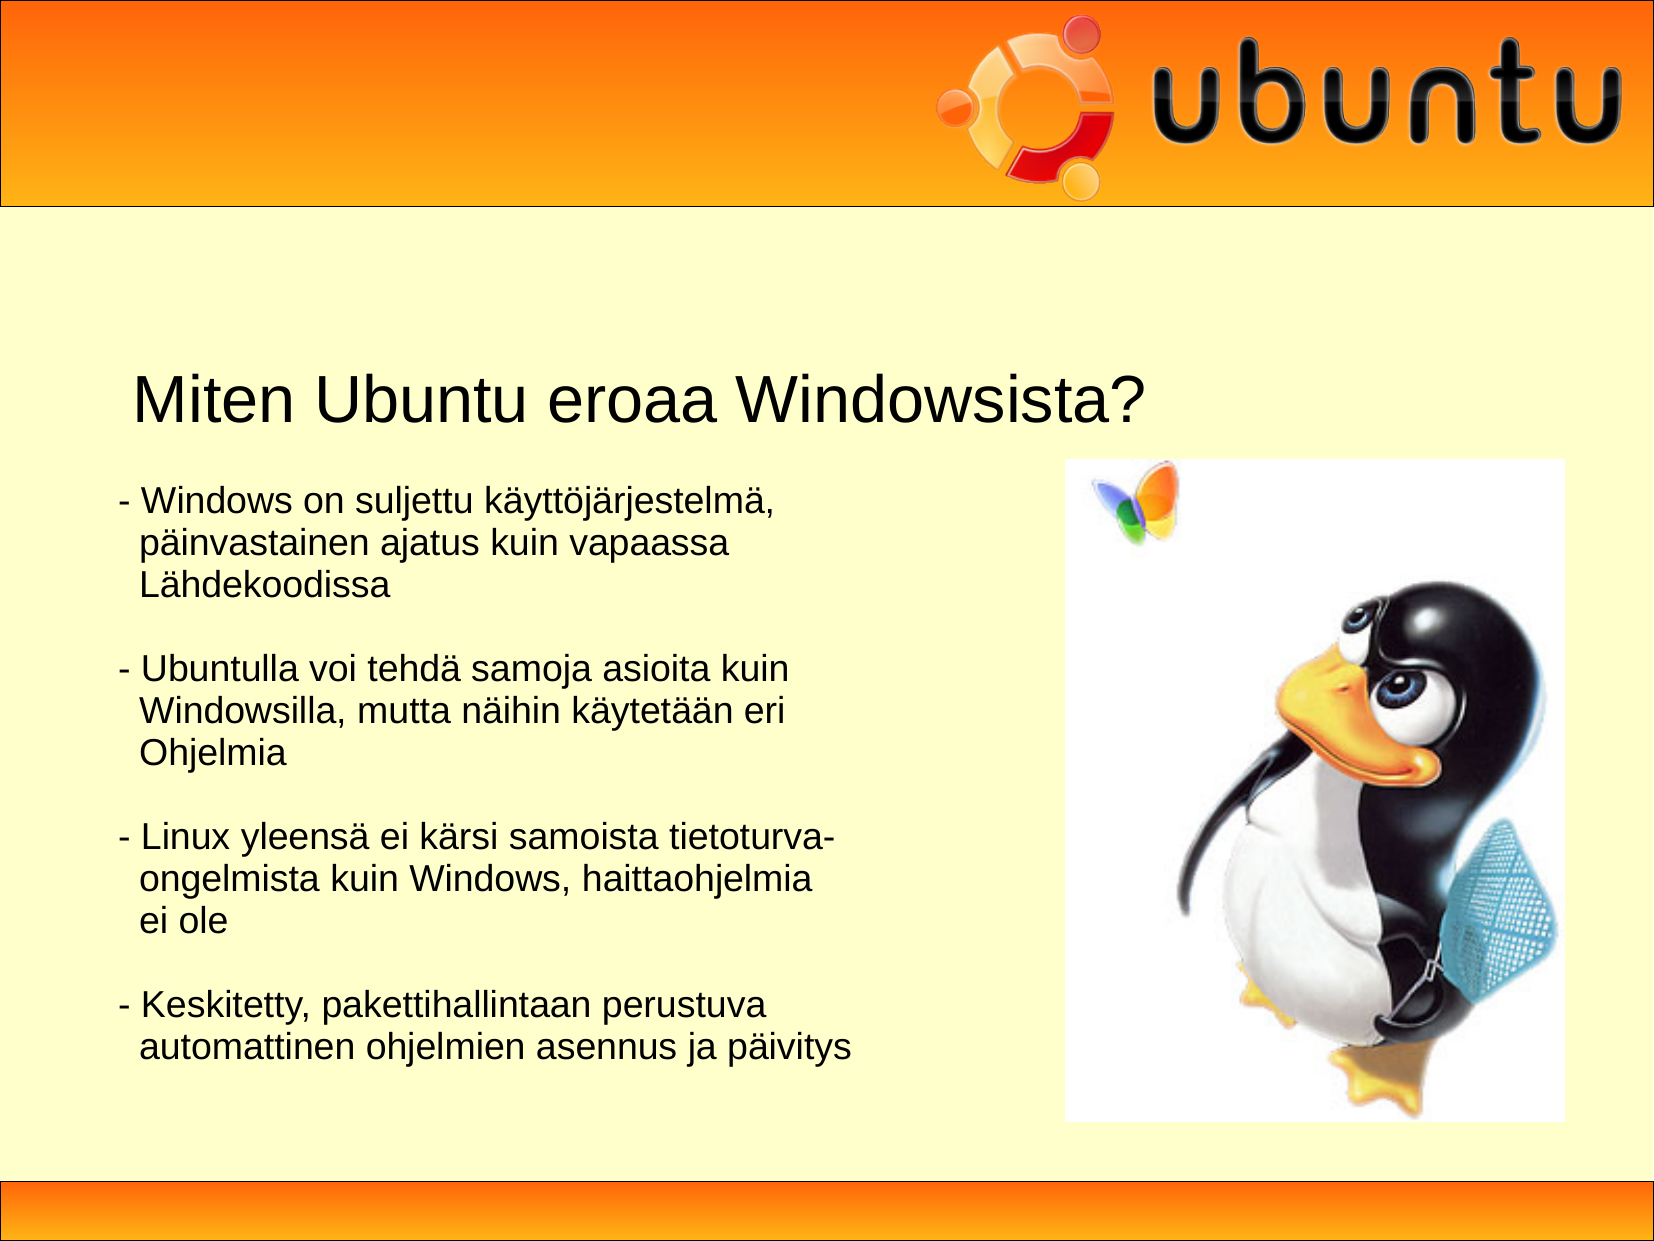

Miten Ubuntu eroaa Windowsista?
	- Windows on suljettu käyttöjärjestelmä,
	 päinvastainen ajatus kuin vapaassa
	 Lähdekoodissa
	- Ubuntulla voi tehdä samoja asioita kuin
	 Windowsilla, mutta näihin käytetään eri
	 Ohjelmia
	- Linux yleensä ei kärsi samoista tietoturva-
	 ongelmista kuin Windows, haittaohjelmia
	 ei ole
	- Keskitetty, pakettihallintaan perustuva
	 automattinen ohjelmien asennus ja päivitys